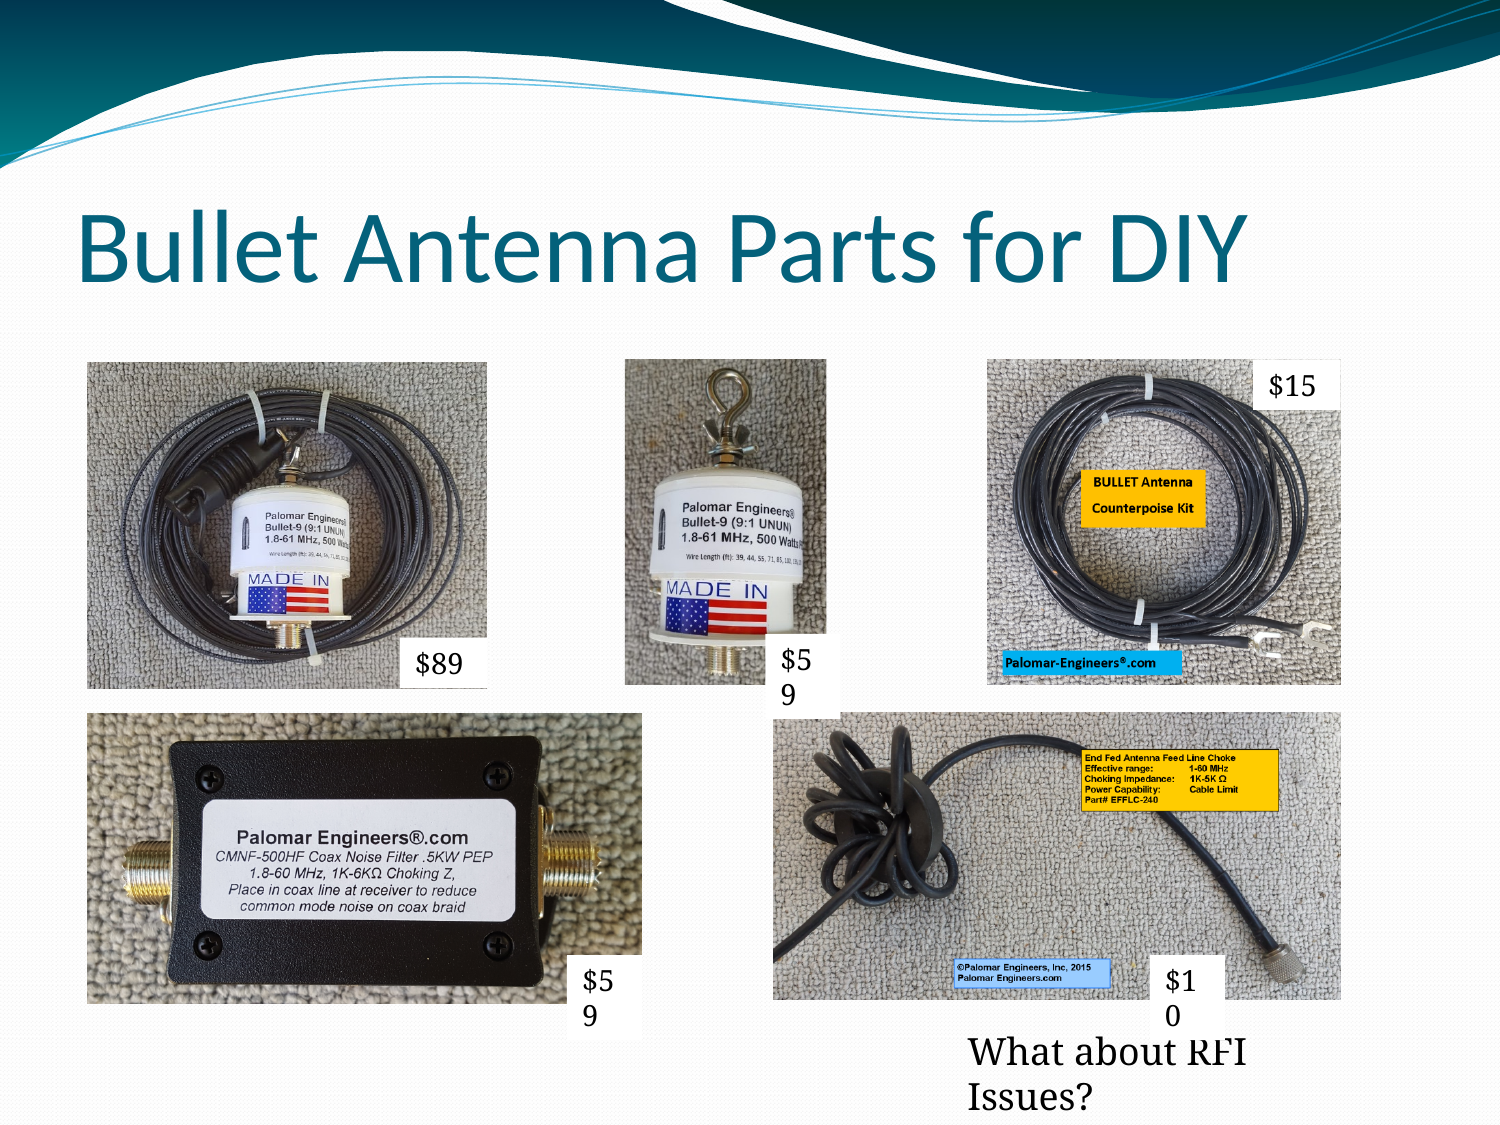

# Bullet Antenna Parts for DIY
$15
$59
$89
$59
$10
What about RFI Issues?